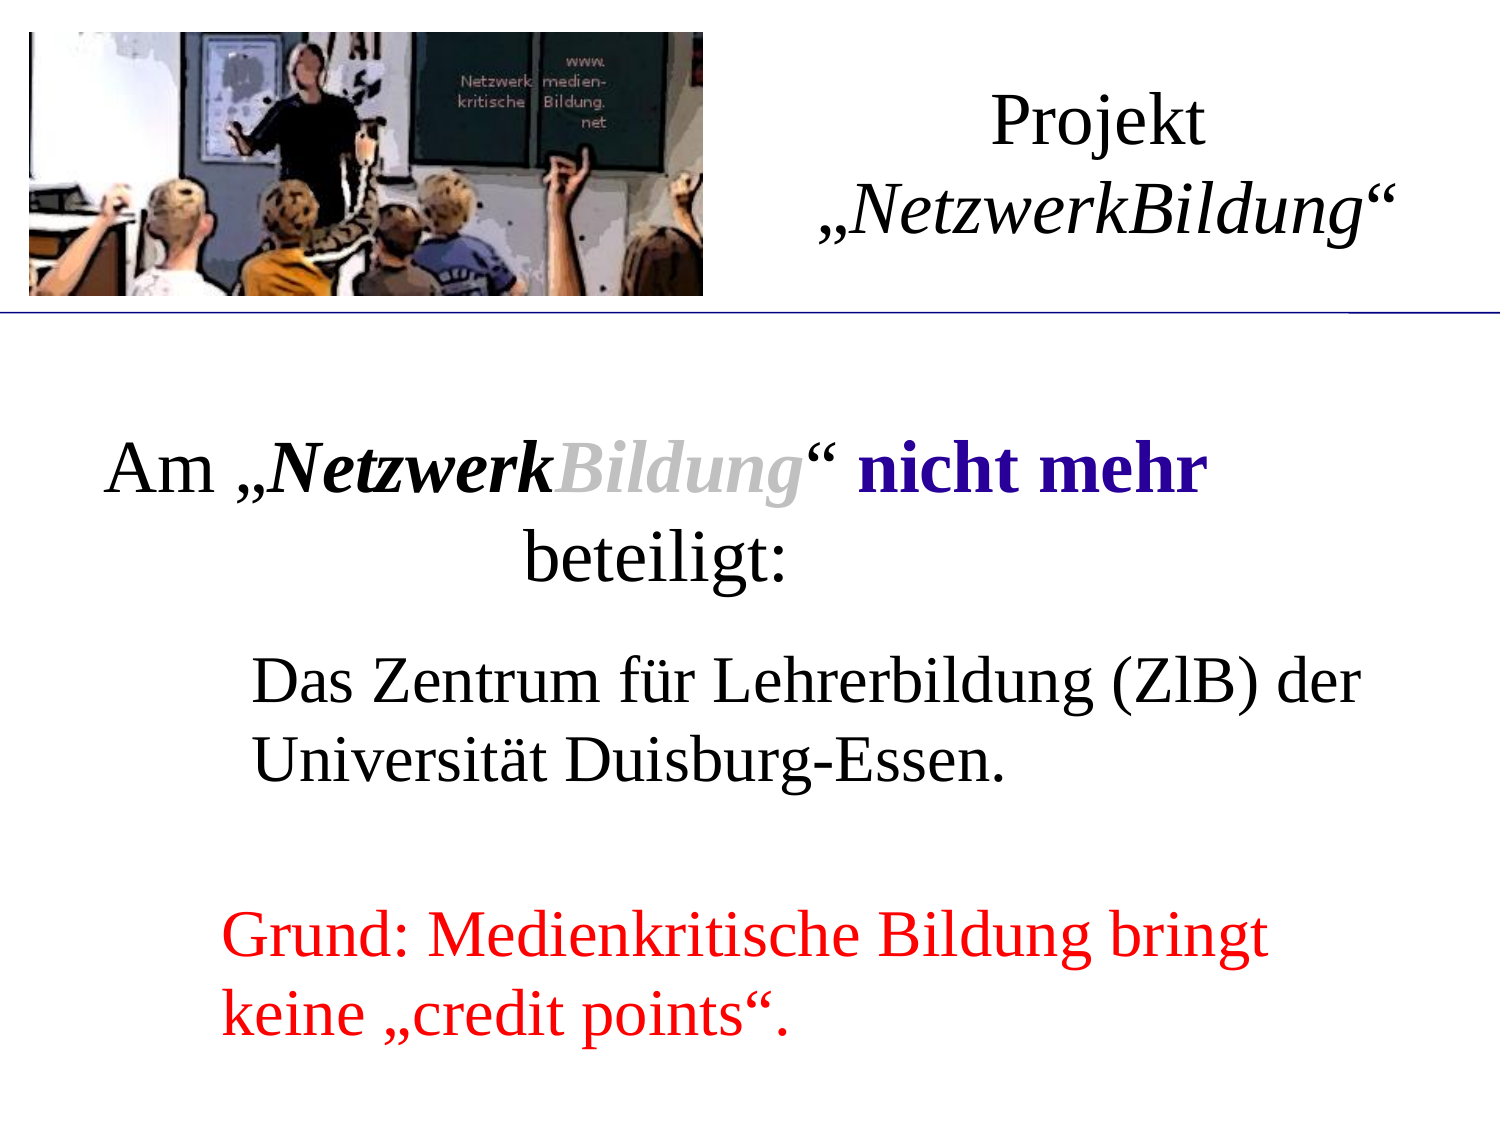

Projekt
„NetzwerkBildung“
Am „NetzwerkBildung“ nicht mehr beteiligt:
Das Zentrum für Lehrerbildung (ZlB) der Universität Duisburg-Essen.
Grund: Medienkritische Bildung bringt keine „credit points“.